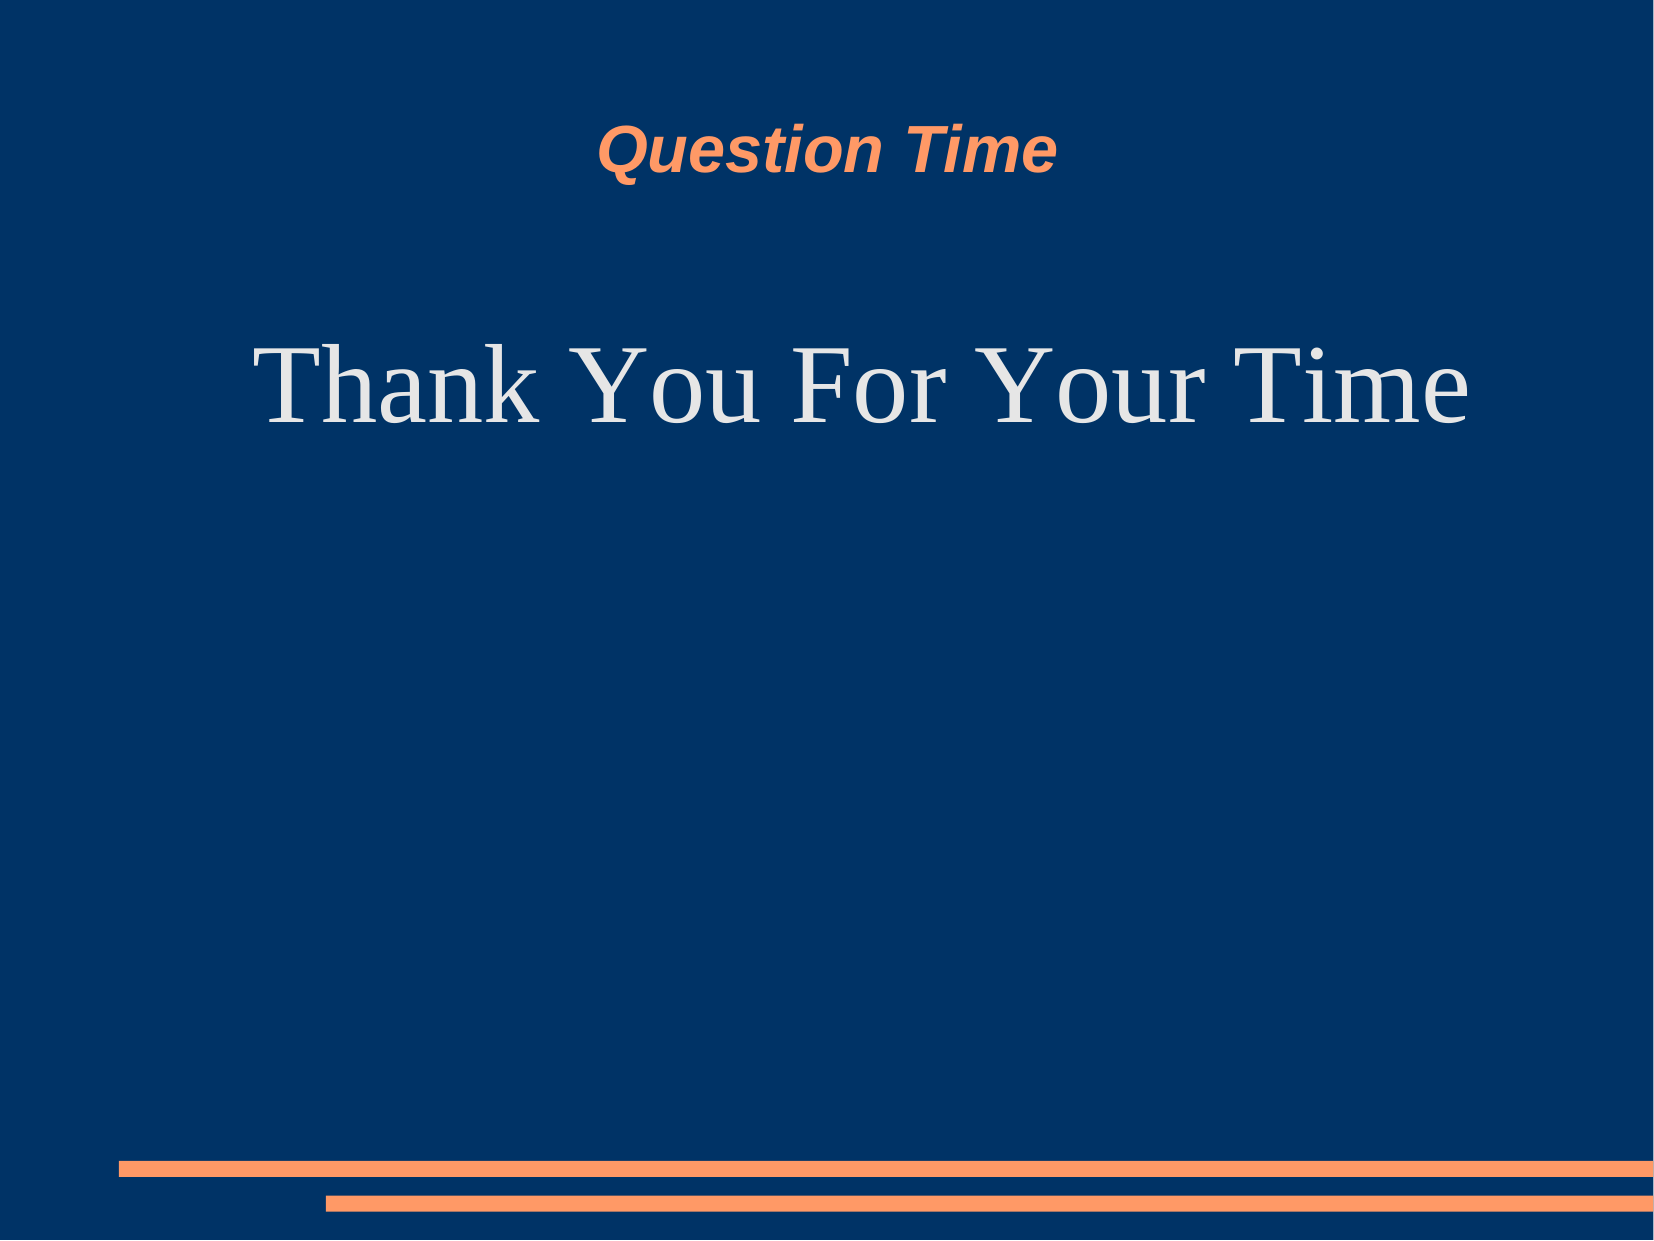

# Question Time
Thank You For Your Time